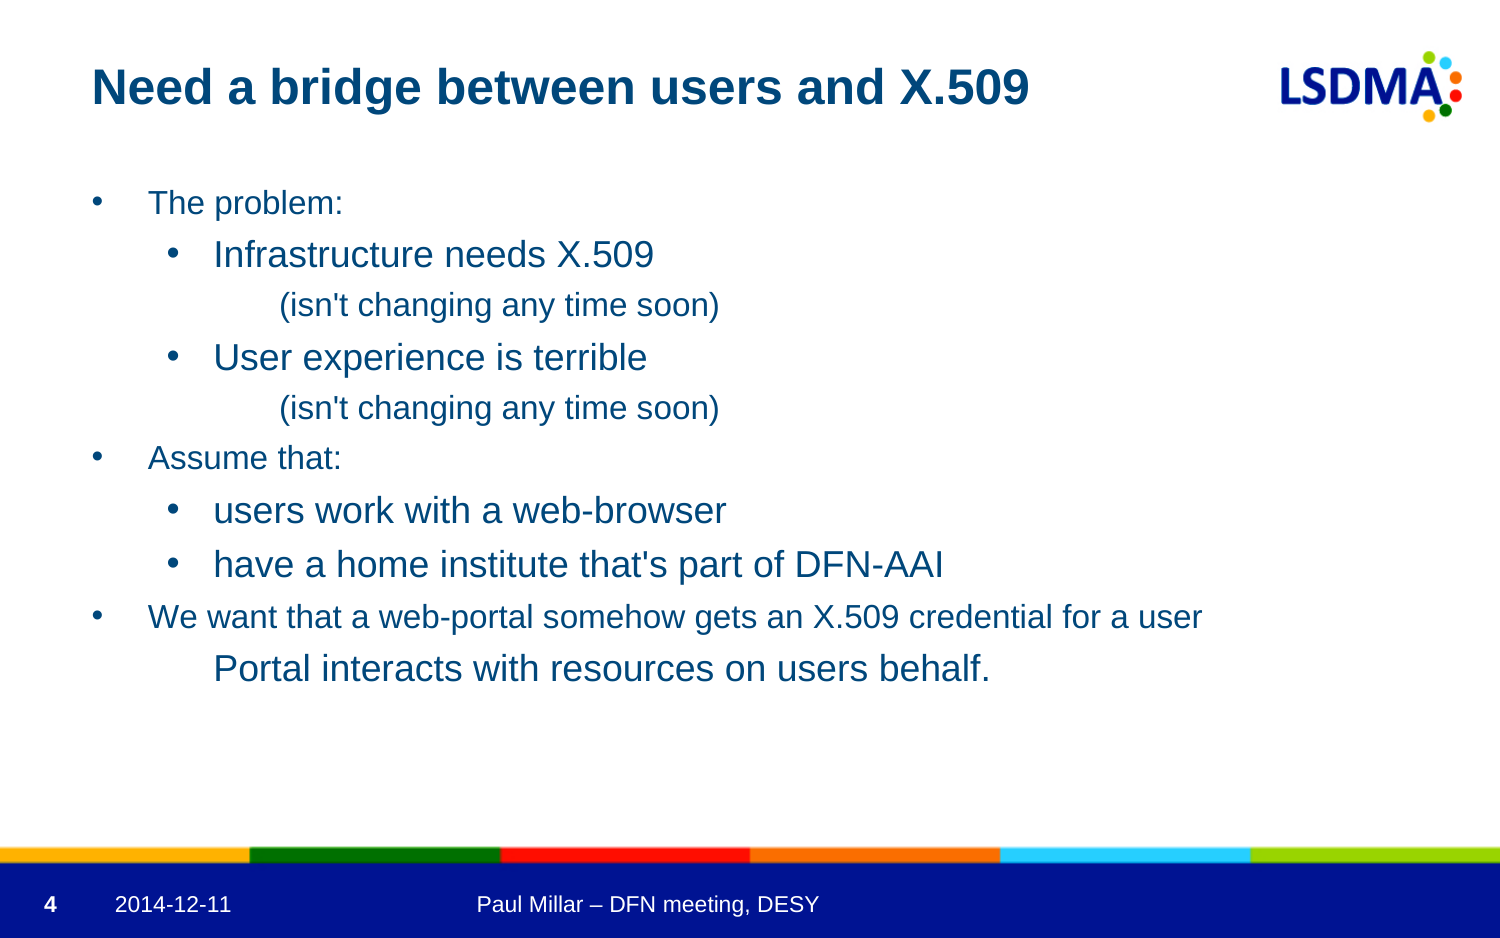

# Need a bridge between users and X.509
The problem:
Infrastructure needs X.509
(isn't changing any time soon)
User experience is terrible
(isn't changing any time soon)
Assume that:
users work with a web-browser
have a home institute that's part of DFN-AAI
We want that a web-portal somehow gets an X.509 credential for a user
Portal interacts with resources on users behalf.